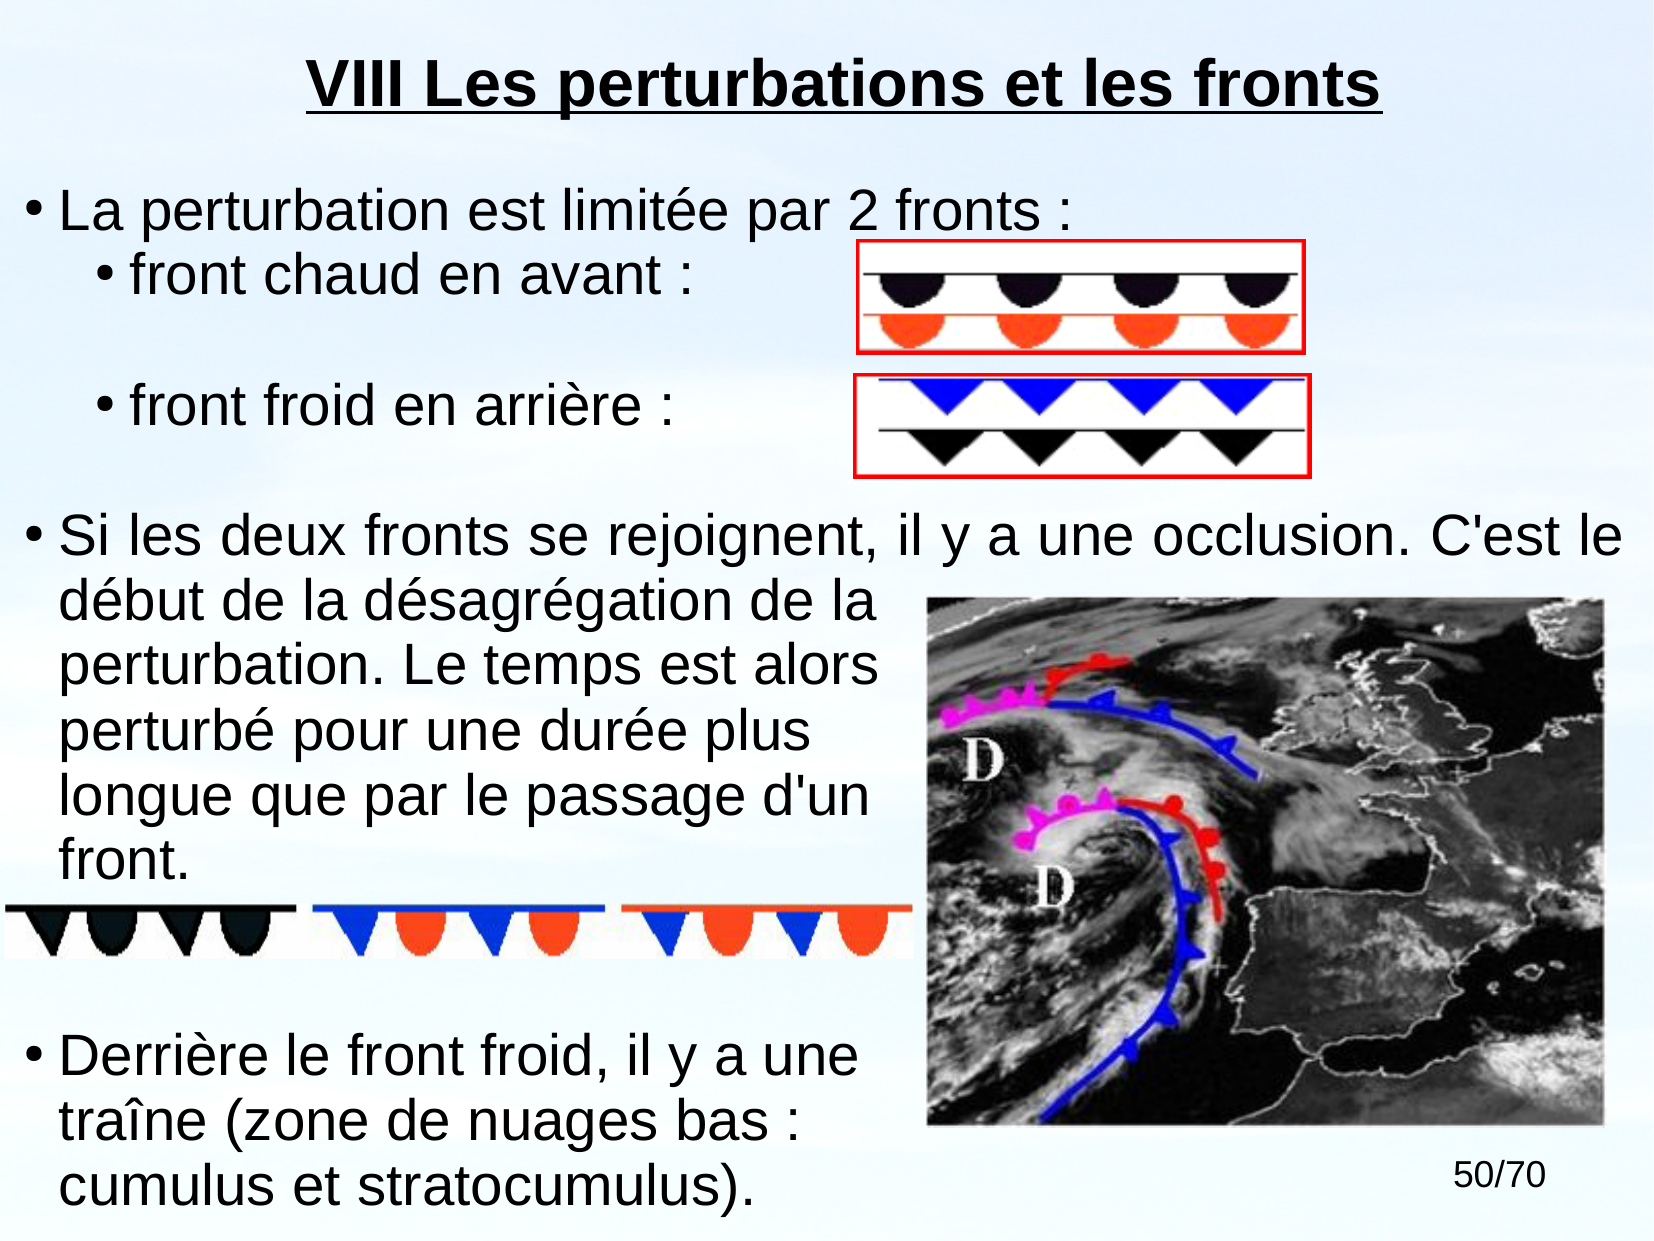

# VIII Les perturbations et les fronts
La perturbation est limitée par 2 fronts :
front chaud en avant :
front froid en arrière :
Si les deux fronts se rejoignent, il y a une occlusion. C'est le début de la désagrégation de la
perturbation. Le temps est alors
perturbé pour une durée plus
longue que par le passage d'un
front.
Derrière le front froid, il y a une
traîne (zone de nuages bas :
cumulus et stratocumulus).